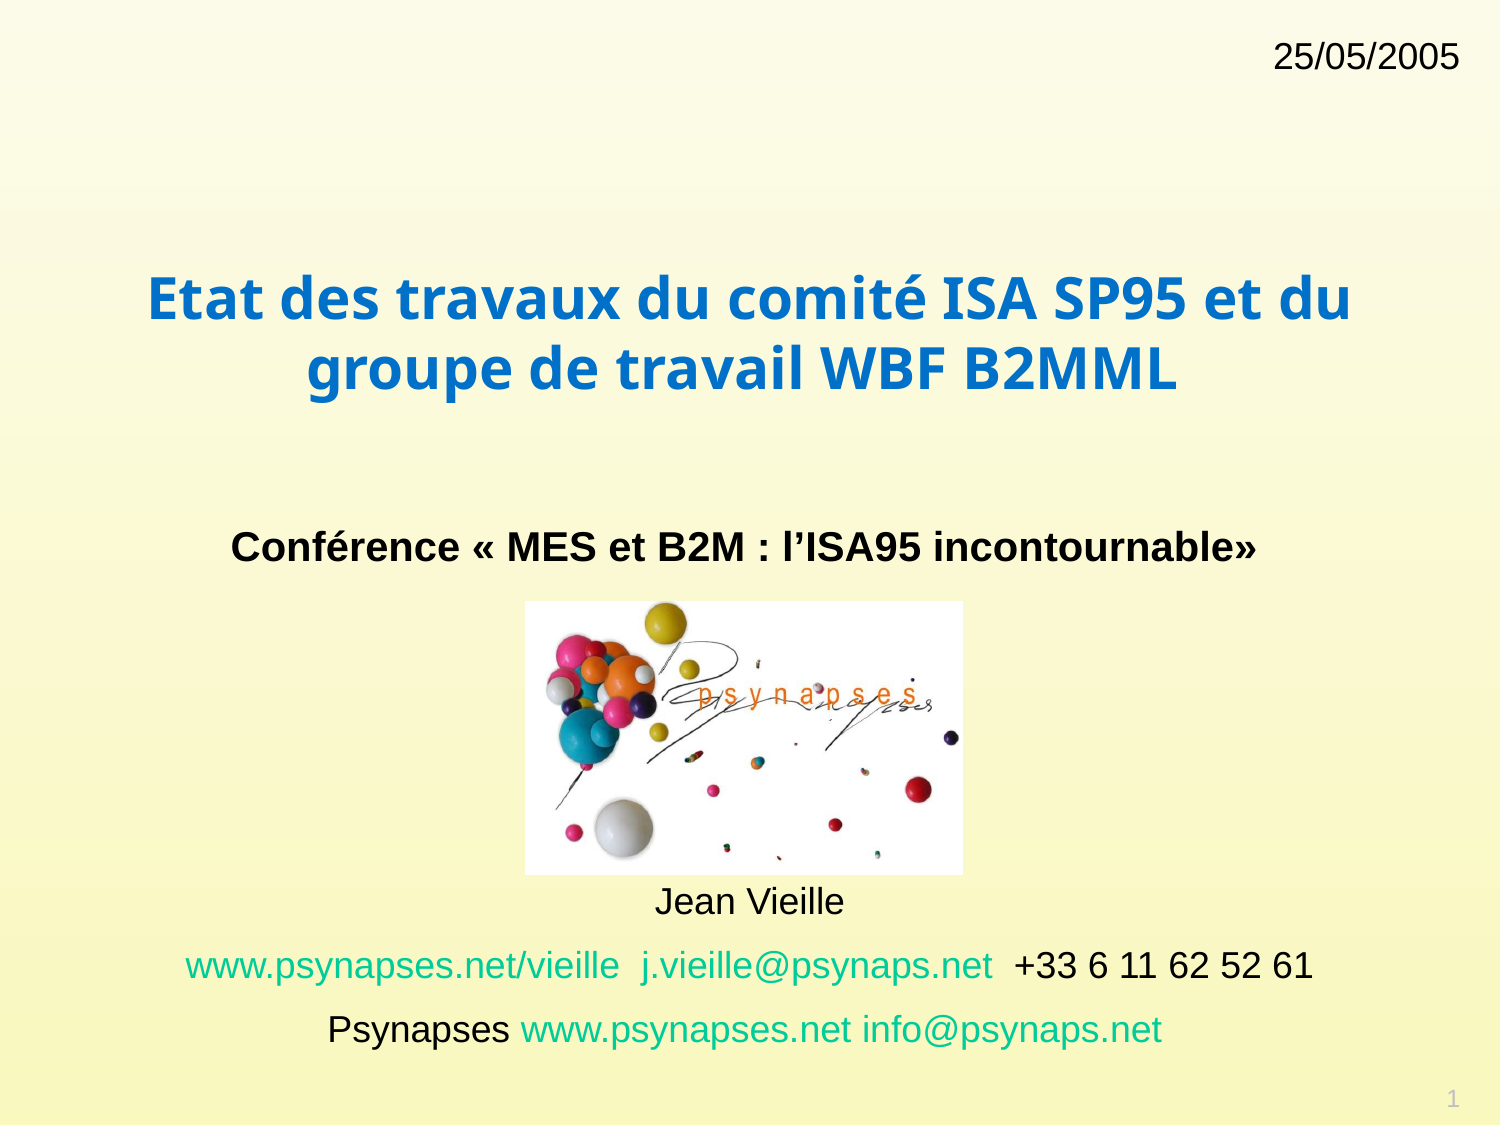

25/05/2005
# Etat des travaux du comité ISA SP95 et du groupe de travail WBF B2MML
Conférence « MES et B2M : l’ISA95 incontournable»
Jean Vieille
www.psynapses.net/vieille j.vieille@psynaps.net +33 6 11 62 52 61
Psynapses www.psynapses.net info@psynaps.net